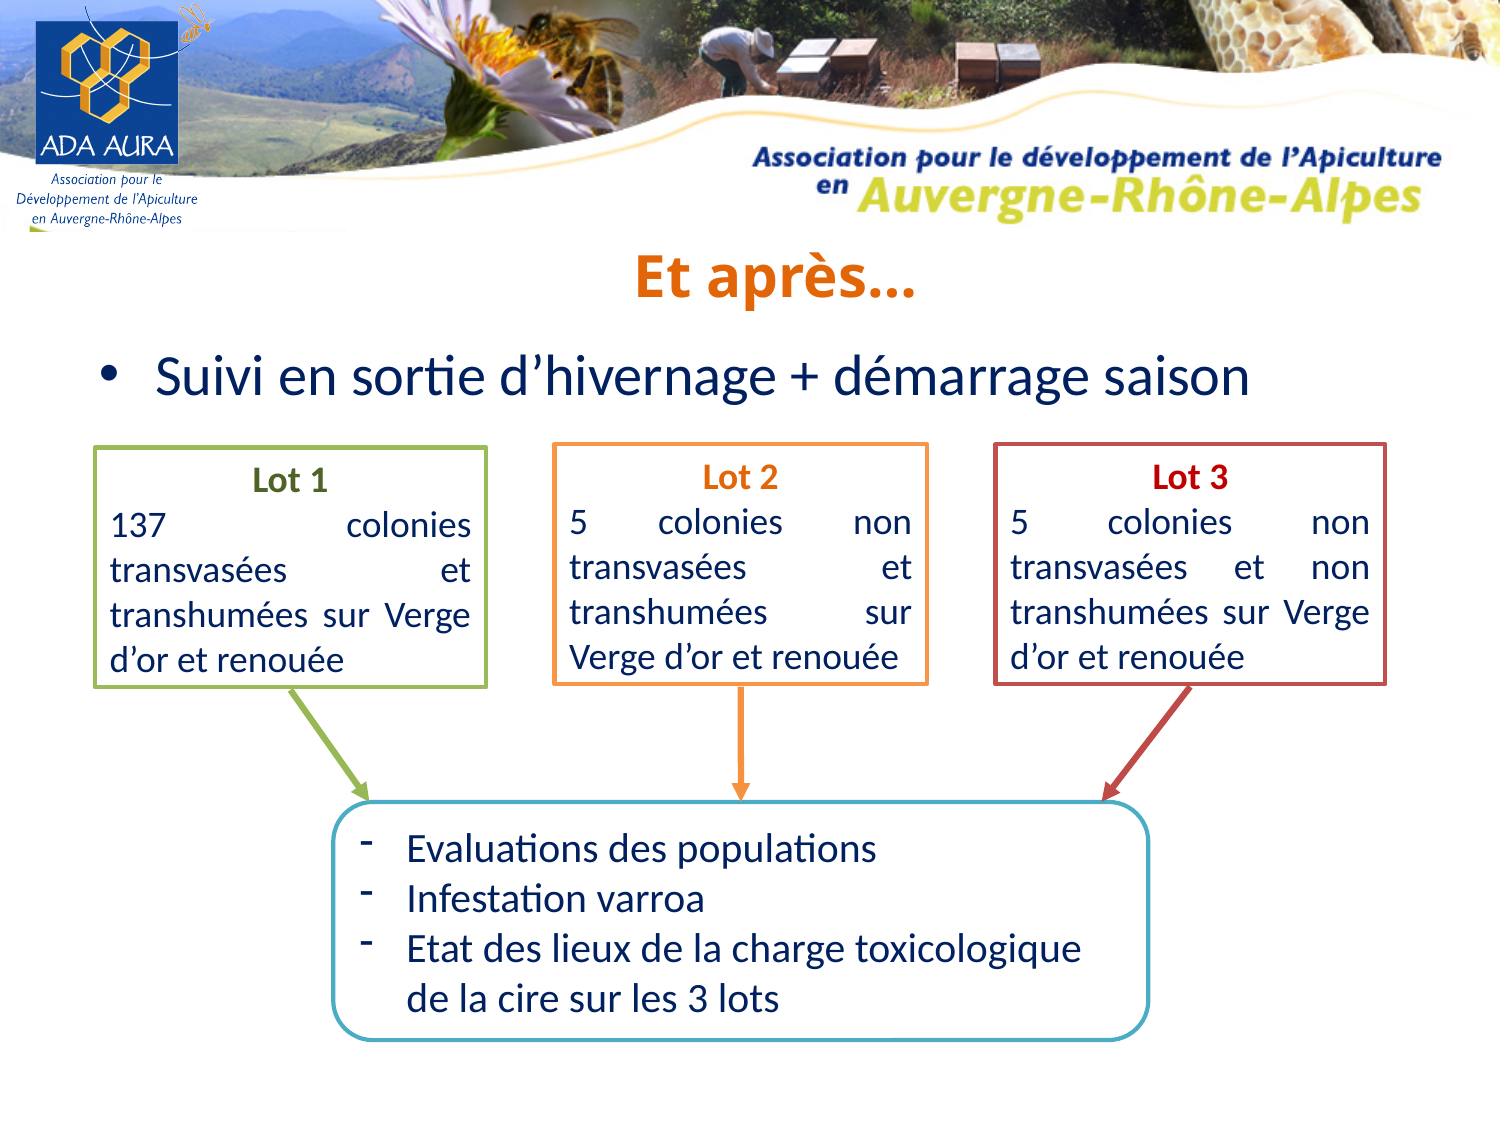

# Et après…
Suivi en sortie d’hivernage + démarrage saison
Lot 2
5 colonies non transvasées et transhumées sur Verge d’or et renouée
Lot 3
5 colonies non transvasées et non transhumées sur Verge d’or et renouée
Lot 1
137 colonies transvasées et transhumées sur Verge d’or et renouée
Evaluations des populations
Infestation varroa
Etat des lieux de la charge toxicologique de la cire sur les 3 lots